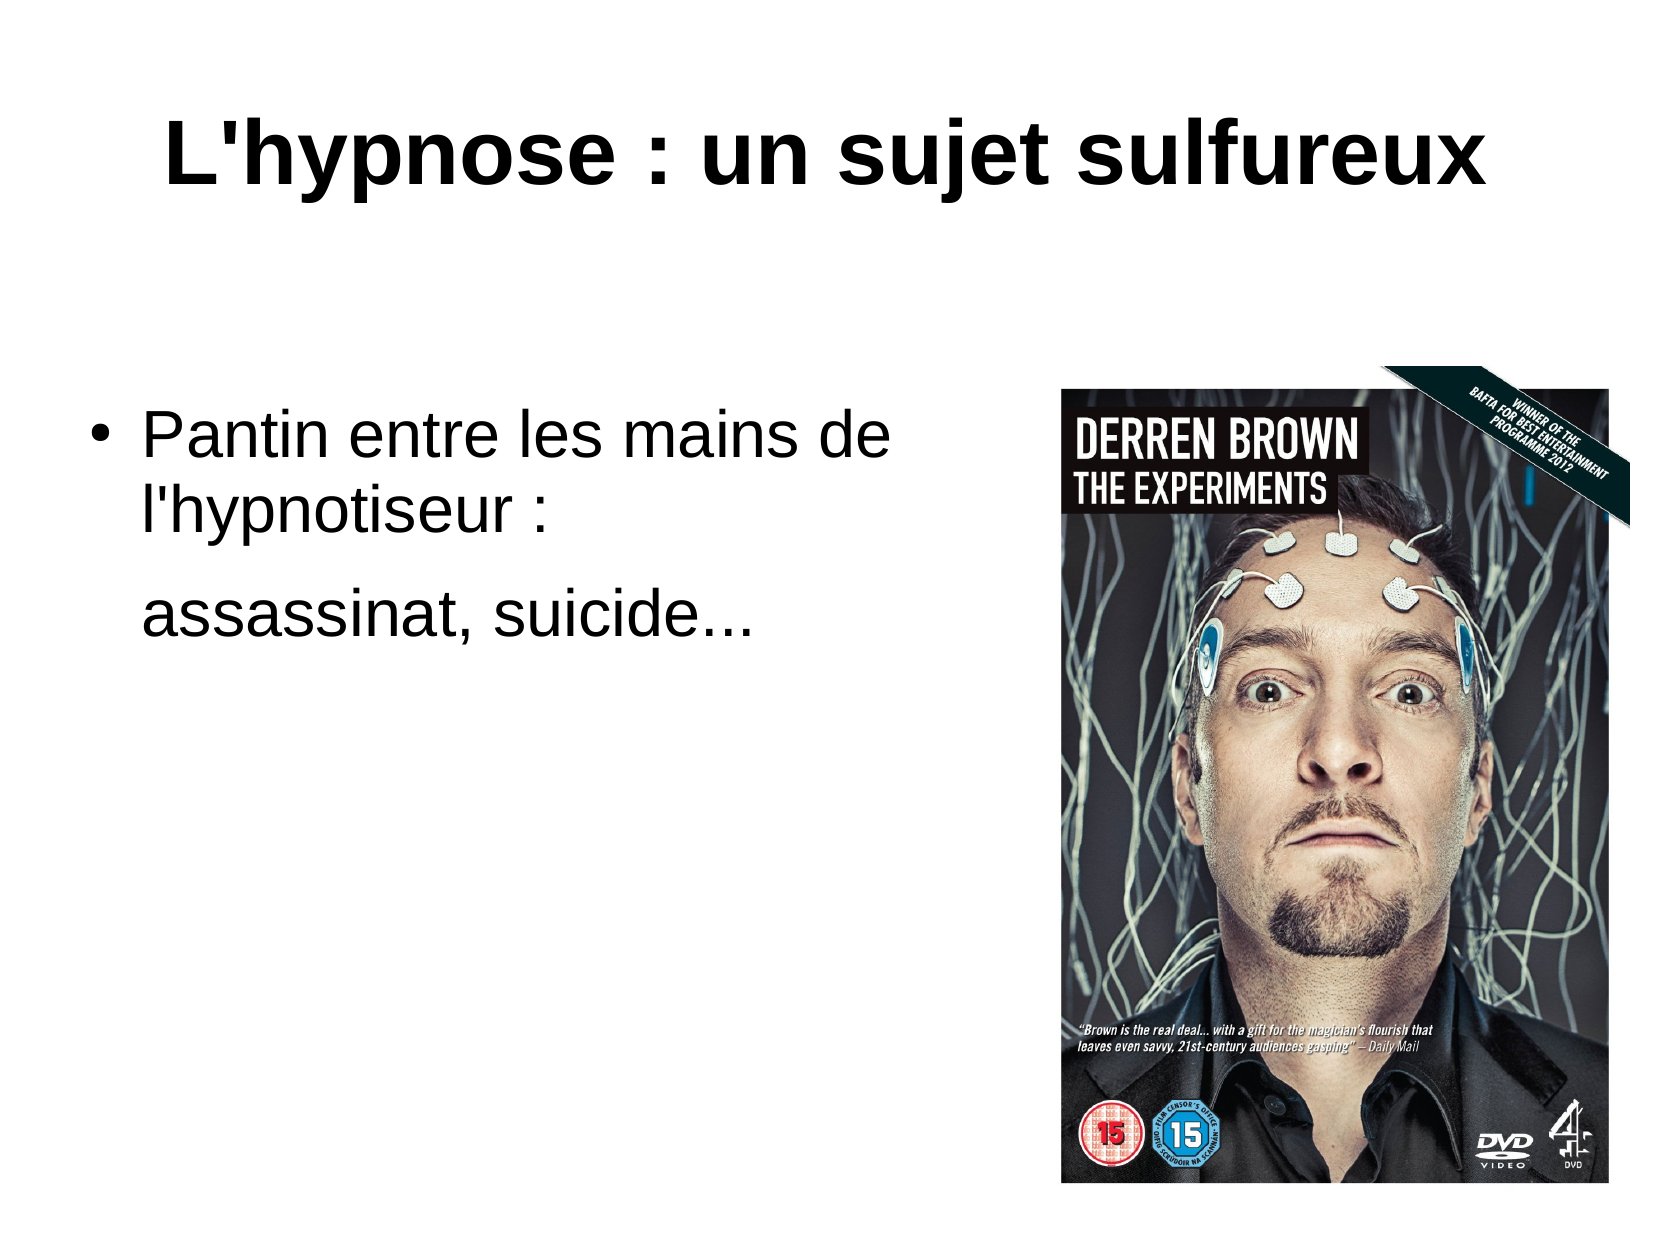

# L'hypnose : un sujet sulfureux
Pantin entre les mains de l'hypnotiseur :
assassinat, suicide...